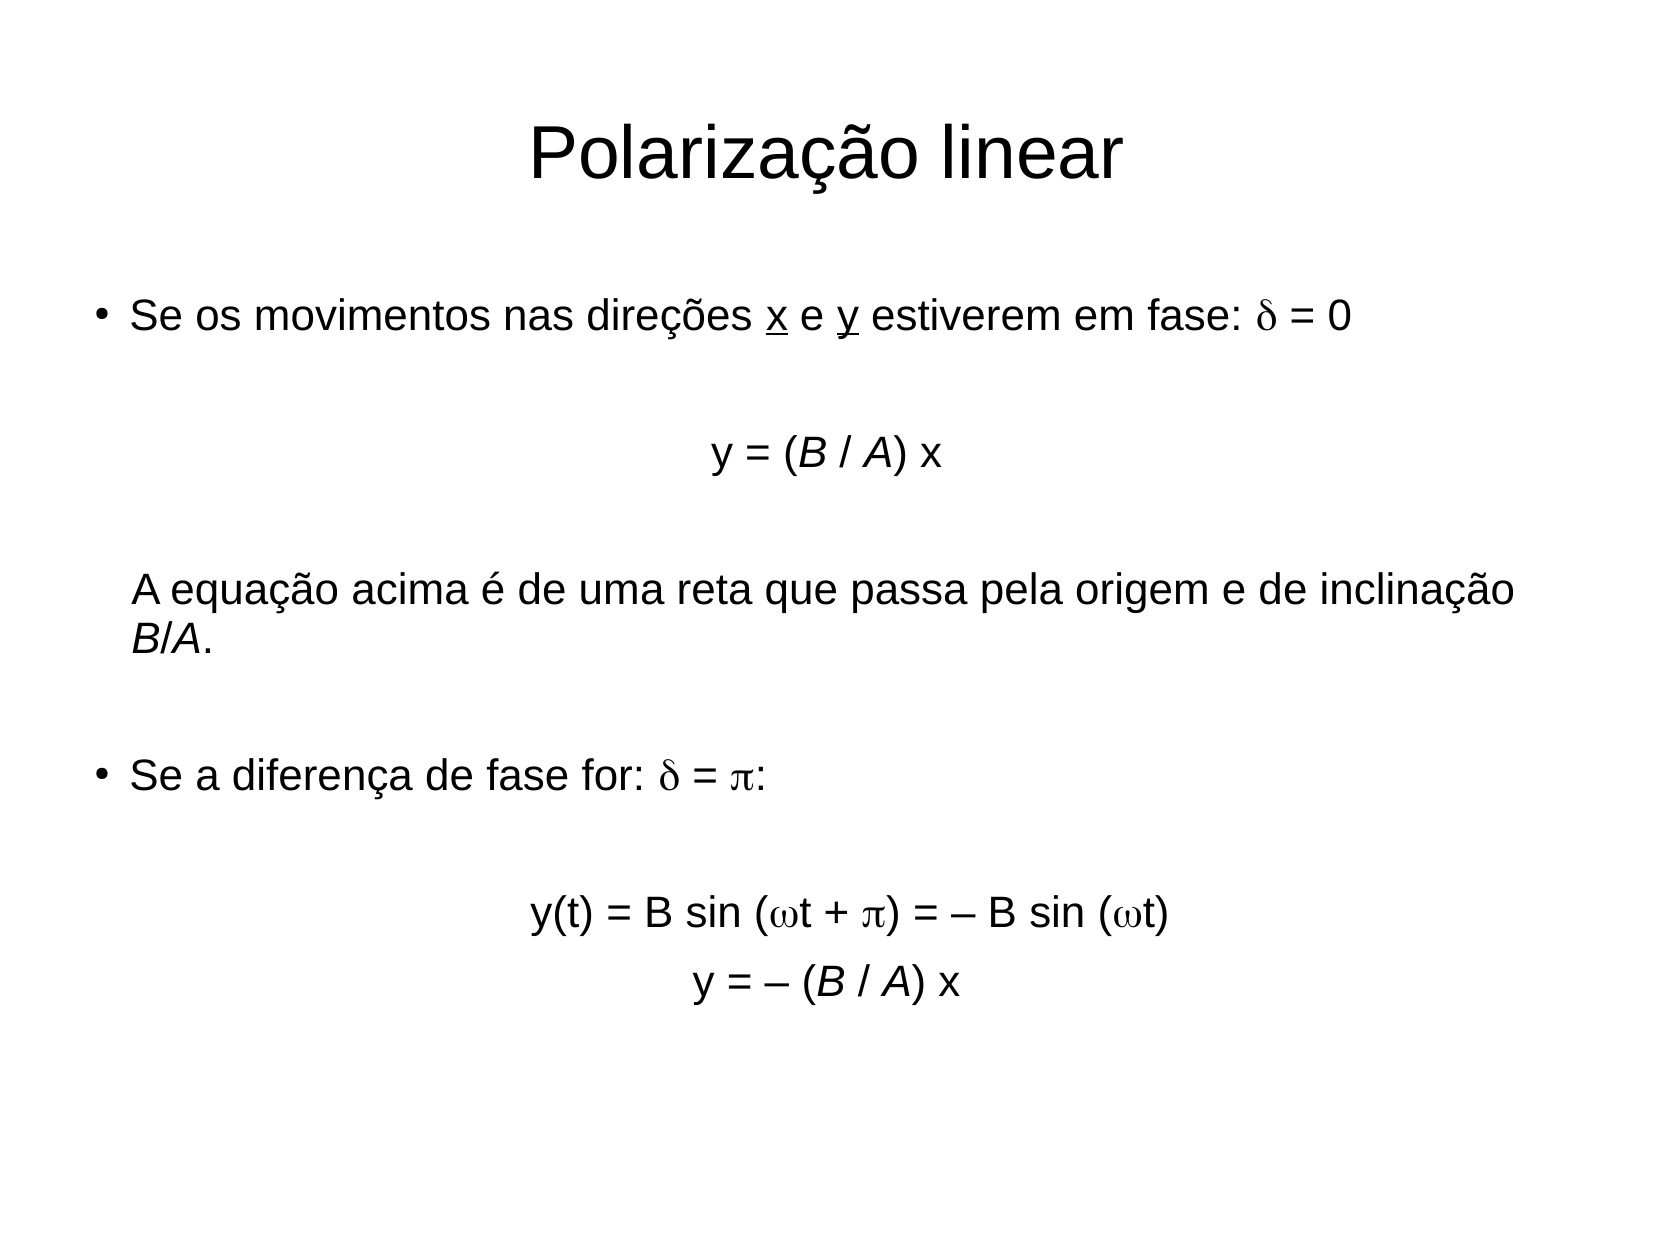

# Polarização linear
Se os movimentos nas direções x e y estiverem em fase: d = 0
y = (B / A) x
A equação acima é de uma reta que passa pela origem e de inclinação B/A.
Se a diferença de fase for: d = p:
y(t) = B sin (wt + p) = – B sin (wt)
y = – (B / A) x